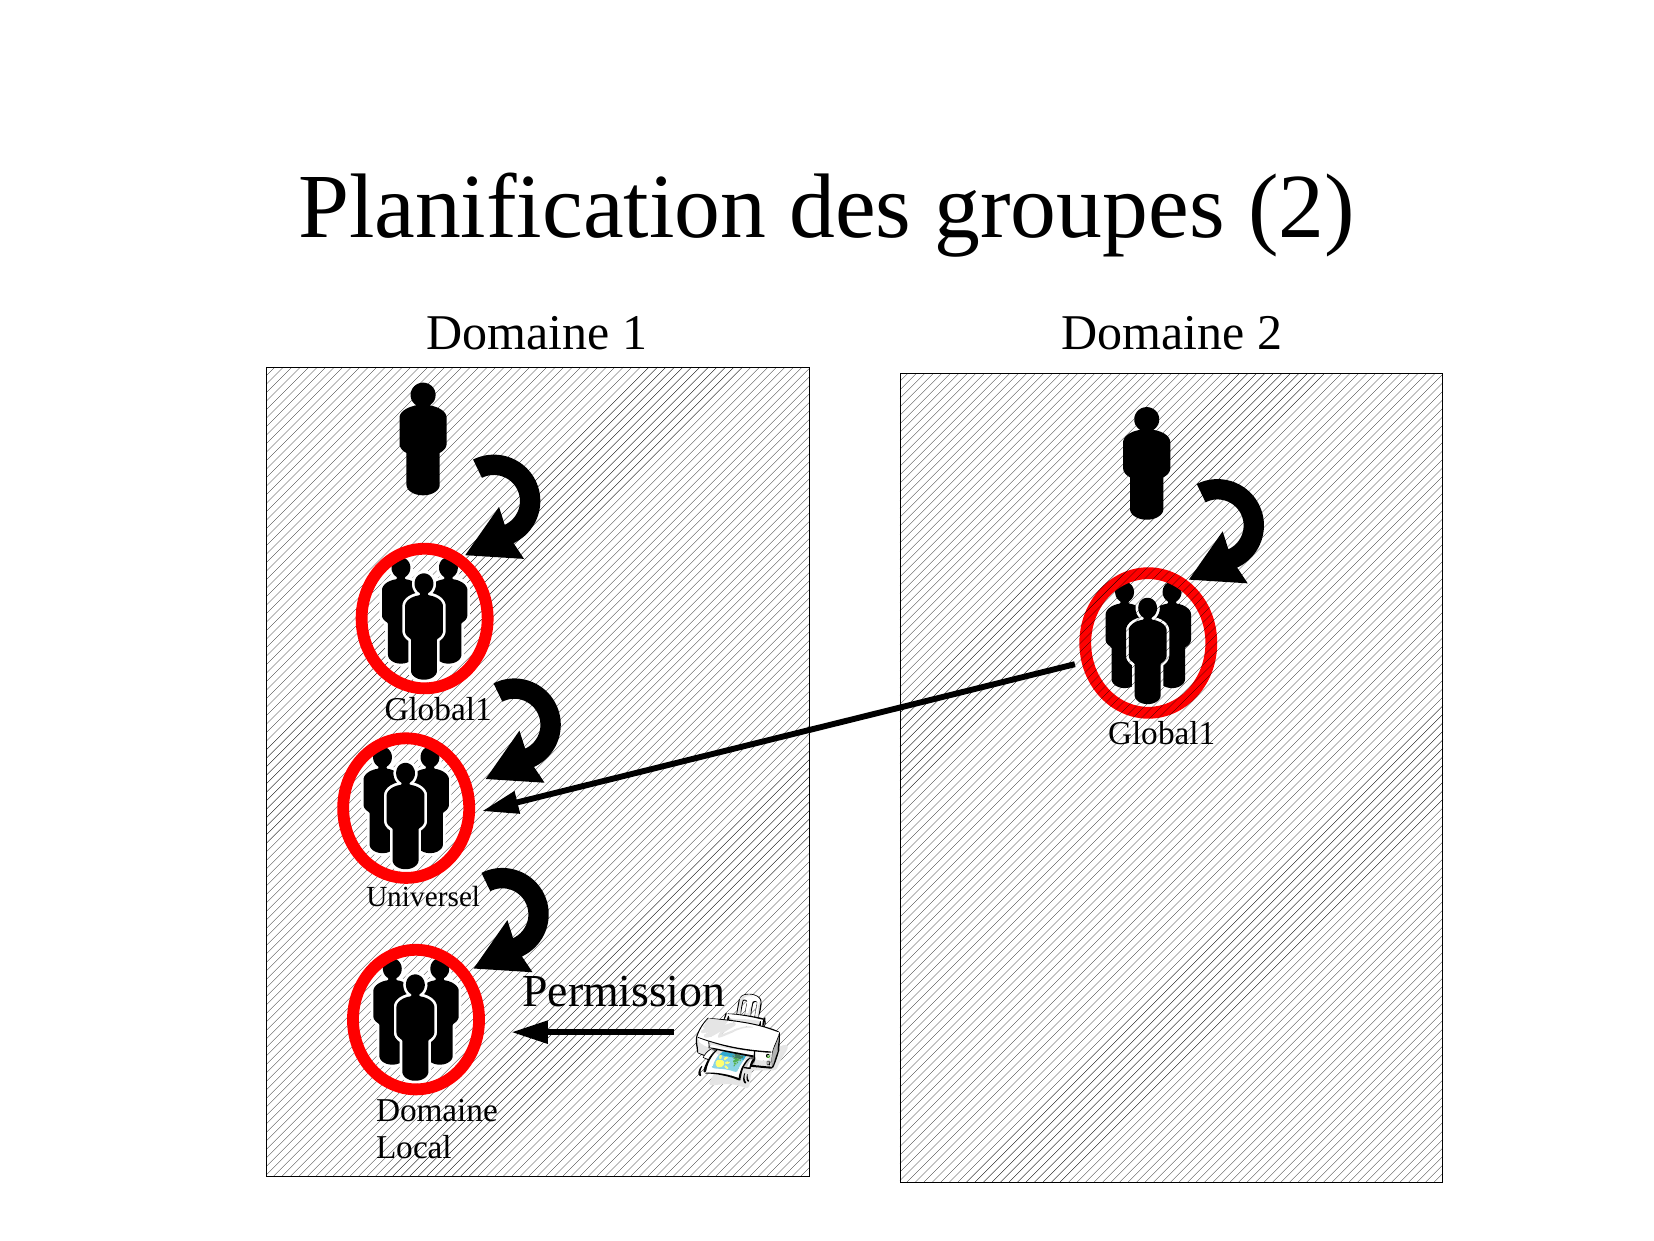

# Planification des groupes (2)
Domaine 1
Domaine 2
Global1
Global1
Universel
Permission
Domaine
Local